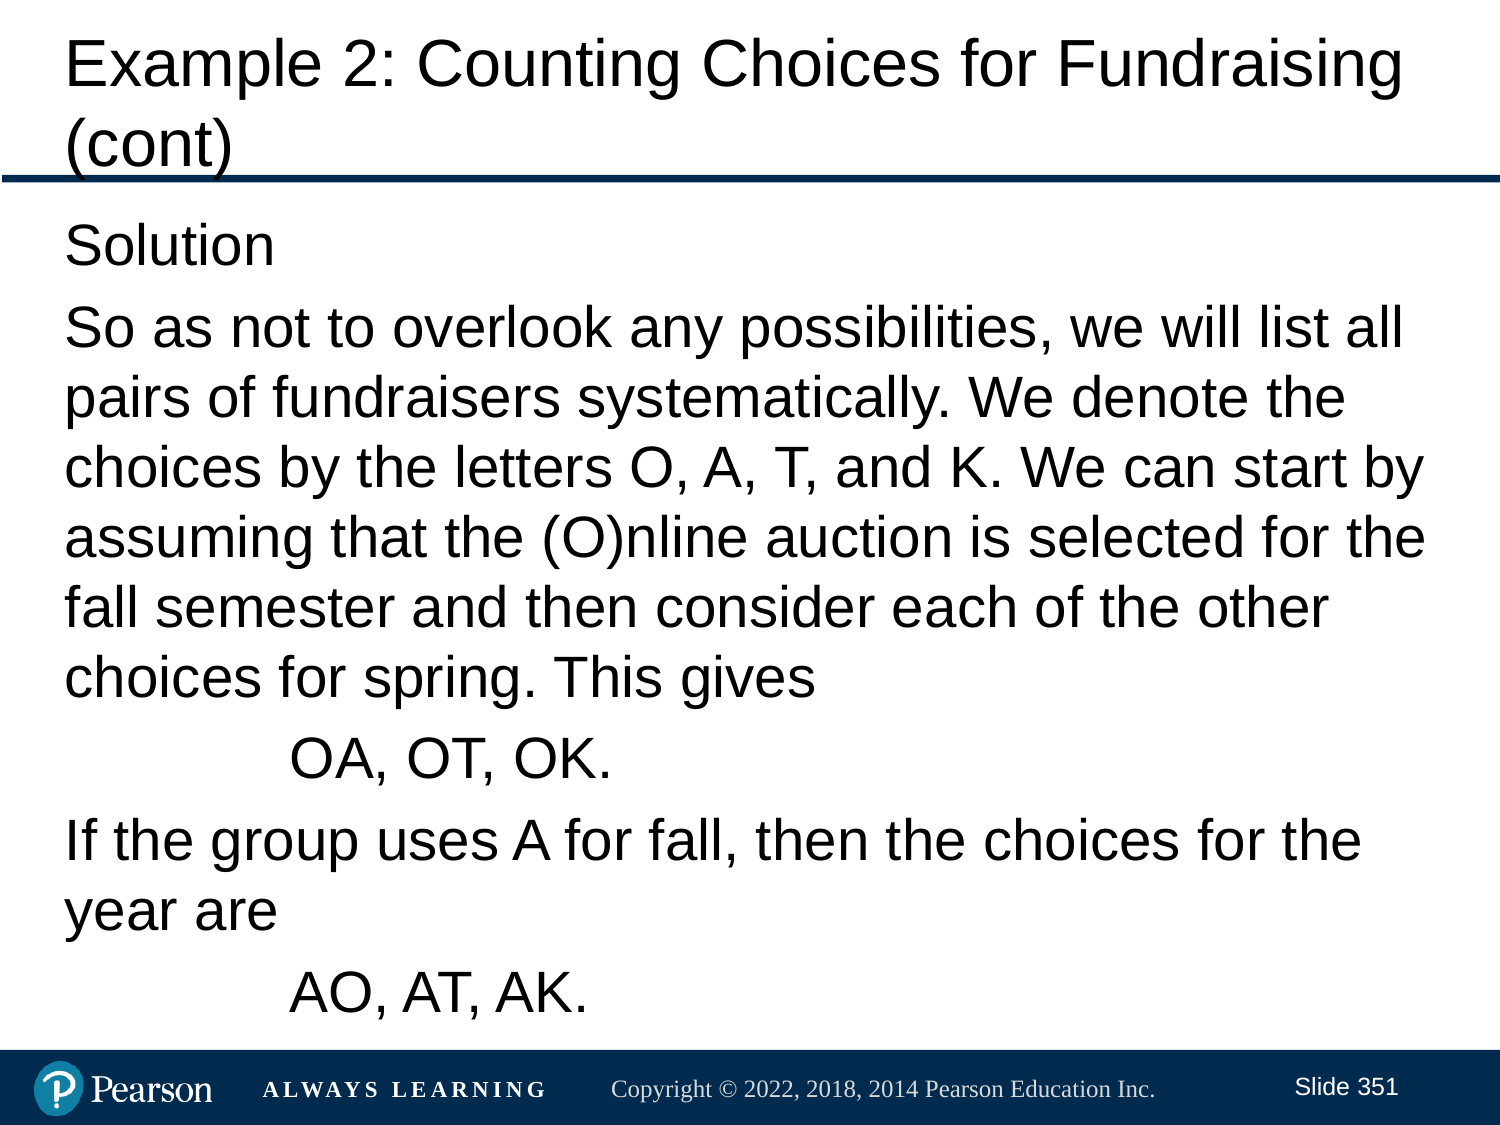

# Example 2: Counting Choices for Fundraising (cont)
Solution
So as not to overlook any possibilities, we will list all pairs of fundraisers systematically. We denote the choices by the letters O, A, T, and K. We can start by assuming that the (O)nline auction is selected for the fall semester and then consider each of the other choices for spring. This gives
			OA, OT, OK.
If the group uses A for fall, then the choices for the year are
			AO, AT, AK.